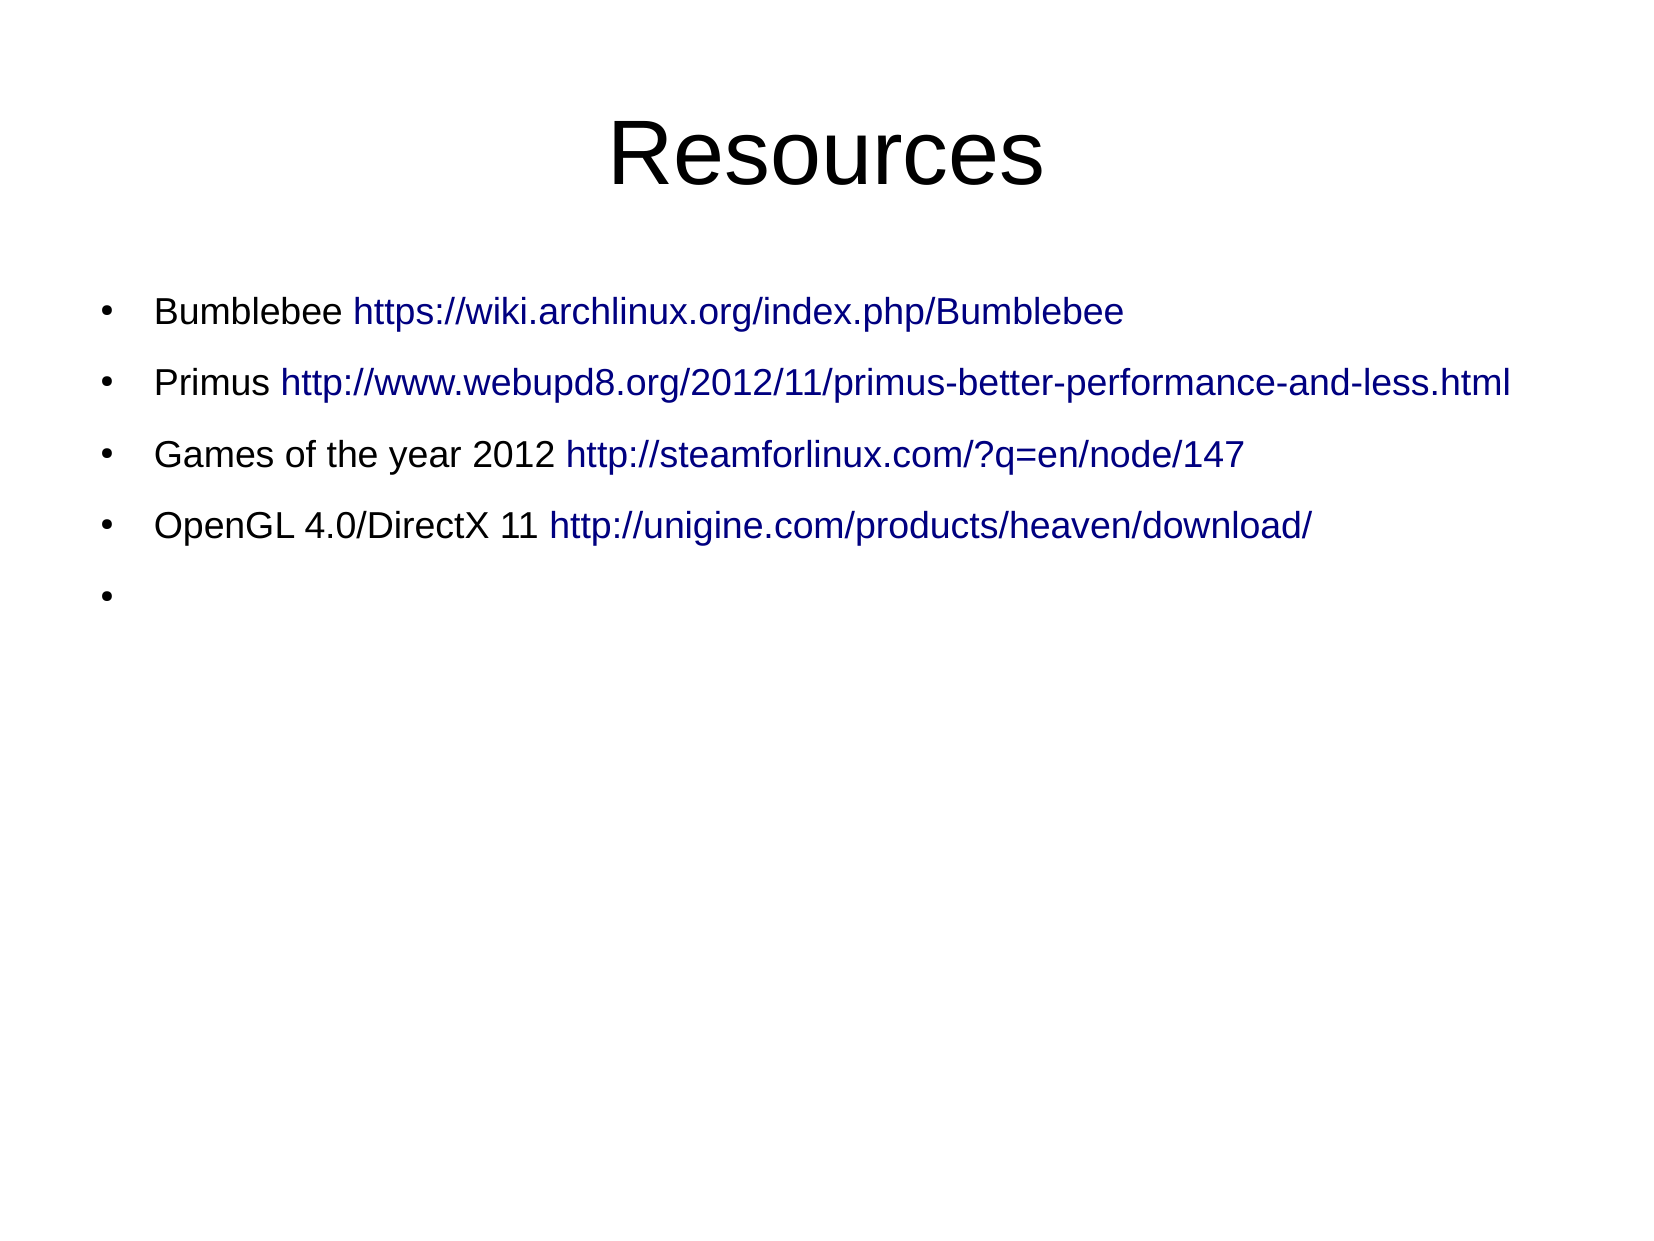

# Resources
Bumblebee https://wiki.archlinux.org/index.php/Bumblebee
Primus http://www.webupd8.org/2012/11/primus-better-performance-and-less.html
Games of the year 2012 http://steamforlinux.com/?q=en/node/147
OpenGL 4.0/DirectX 11 http://unigine.com/products/heaven/download/